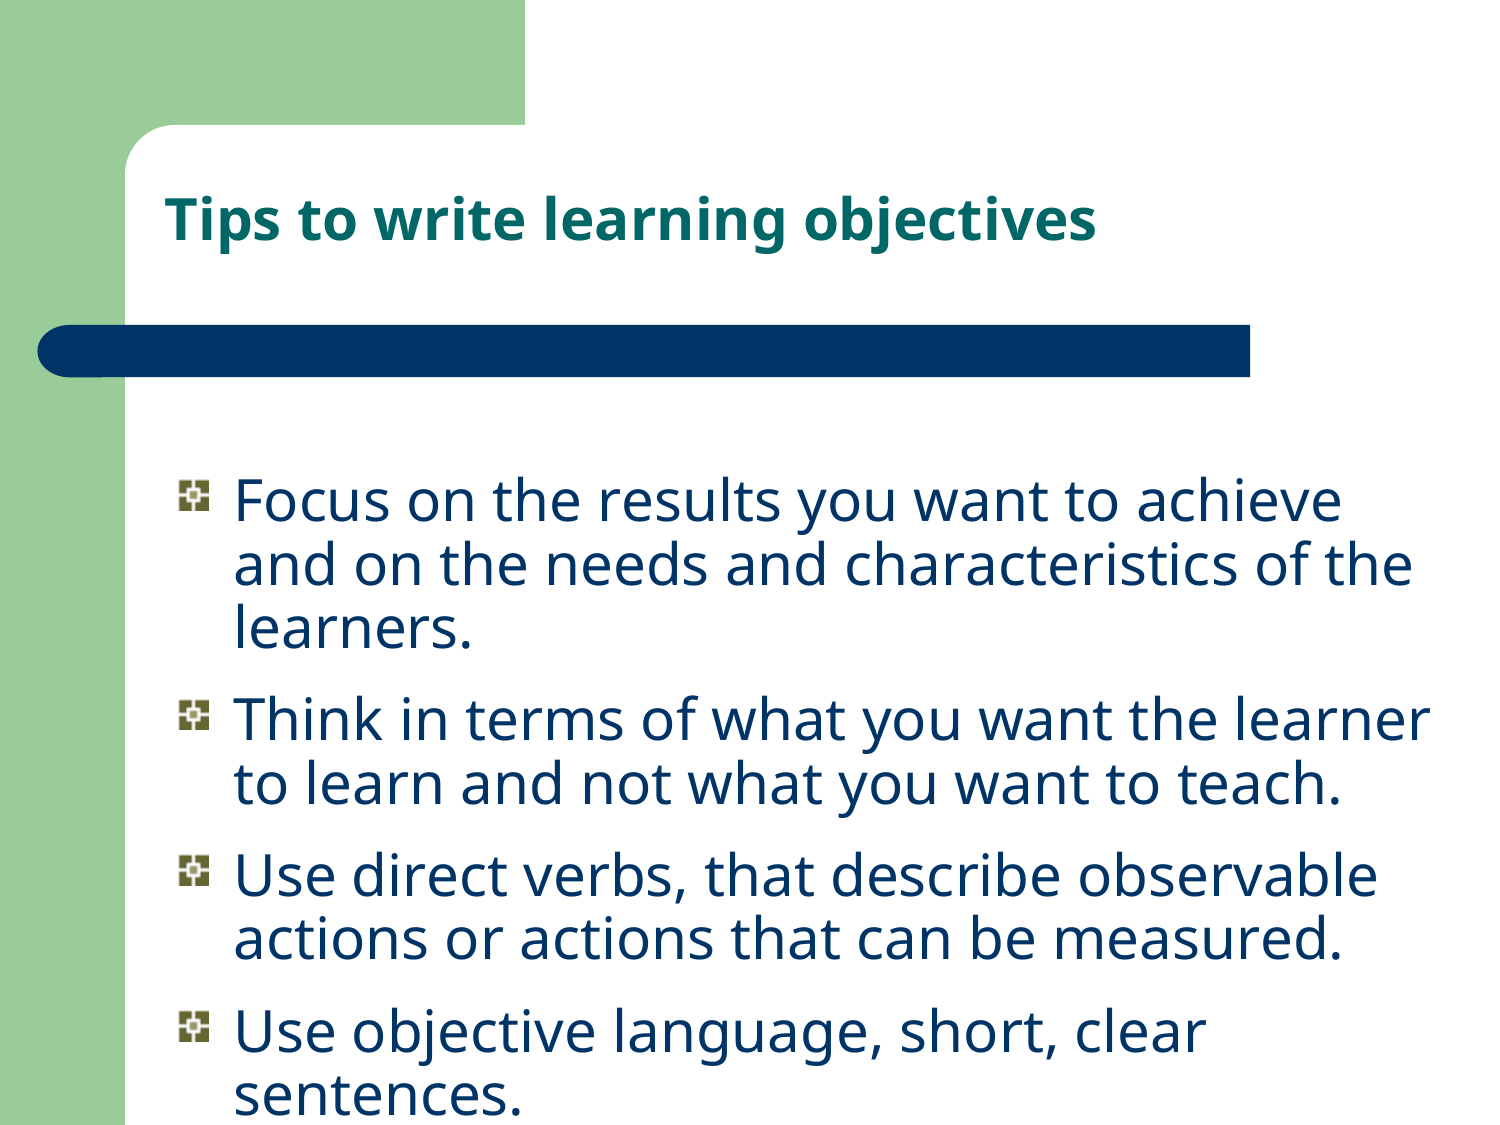

# Tips to write learning objectives
Focus on the results you want to achieve and on the needs and characteristics of the learners.
Think in terms of what you want the learner to learn and not what you want to teach.
Use direct verbs, that describe observable actions or actions that can be measured.
Use objective language, short, clear sentences.